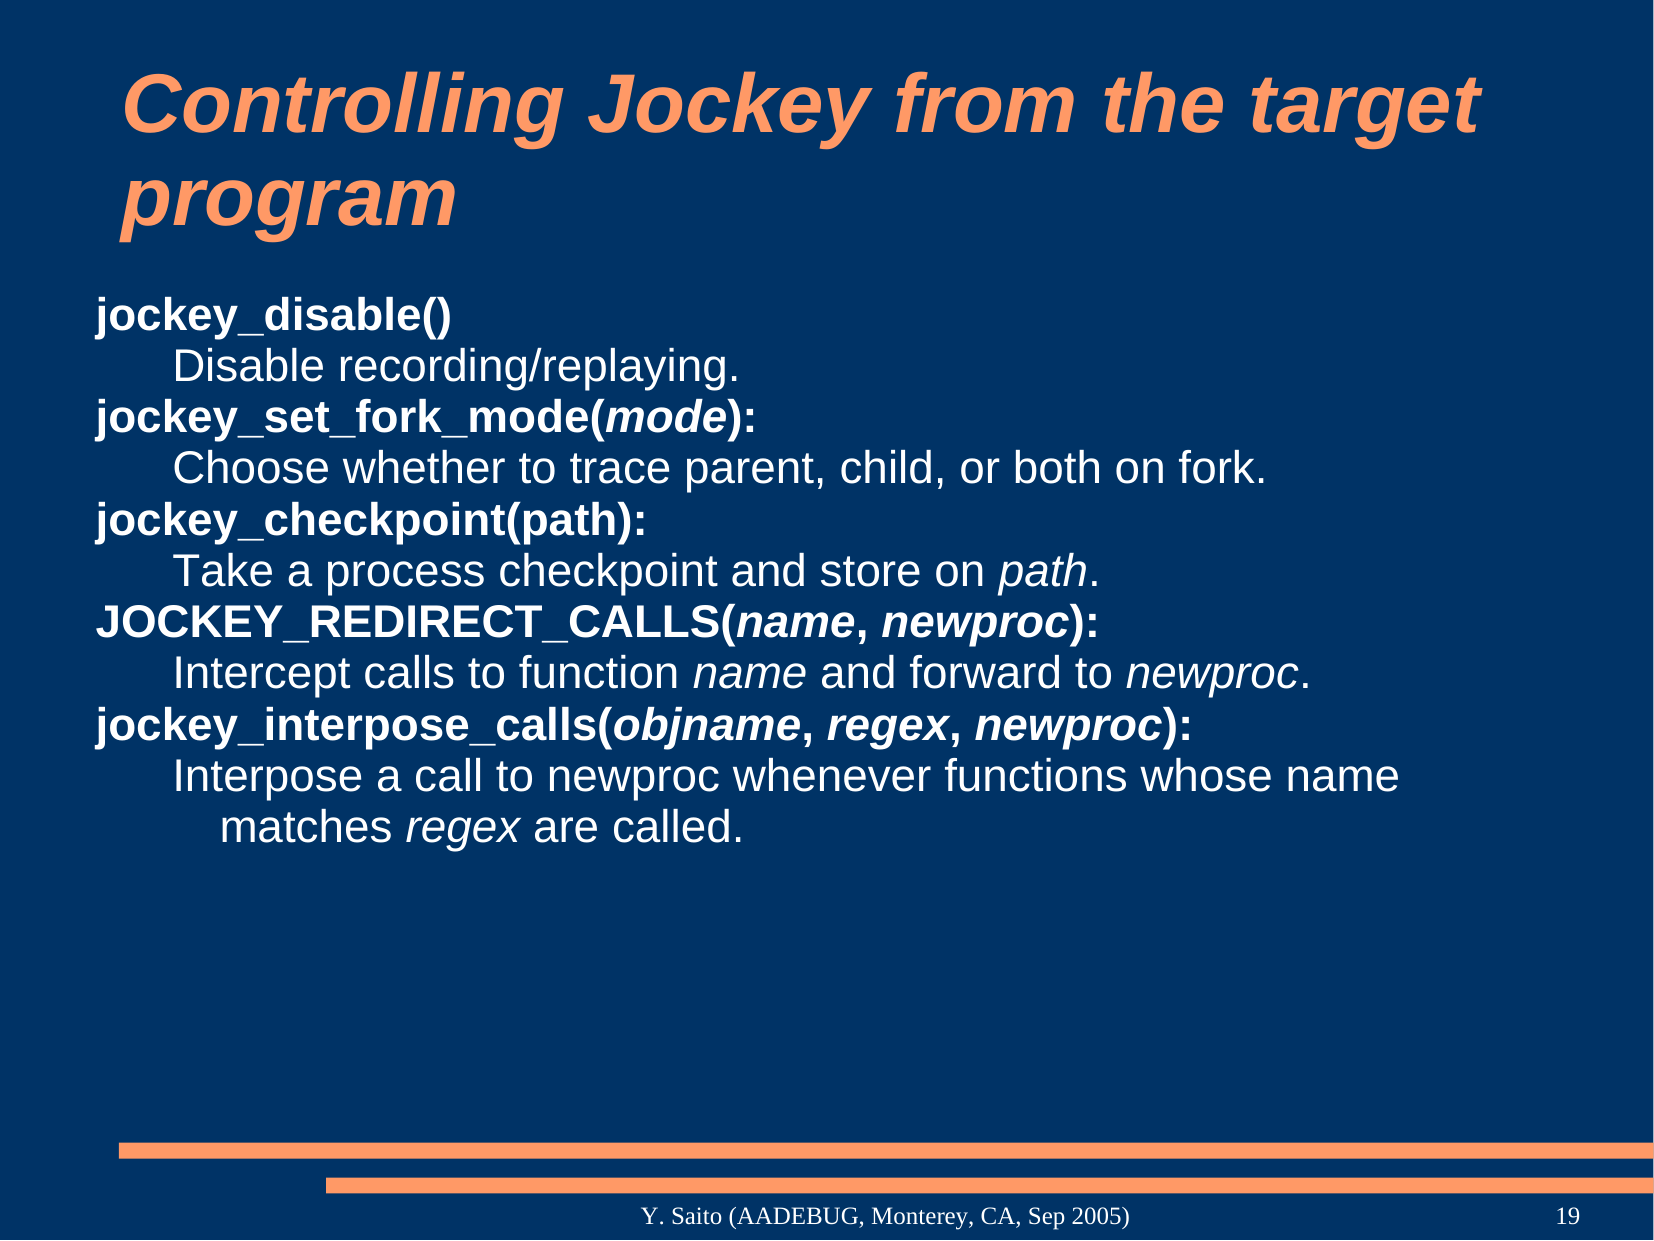

# Controlling Jockey from the target program
jockey_disable()
Disable recording/replaying.
jockey_set_fork_mode(mode):
Choose whether to trace parent, child, or both on fork.
jockey_checkpoint(path):
Take a process checkpoint and store on path.
JOCKEY_REDIRECT_CALLS(name, newproc):
Intercept calls to function name and forward to newproc.
jockey_interpose_calls(objname, regex, newproc):
Interpose a call to newproc whenever functions whose name matches regex are called.